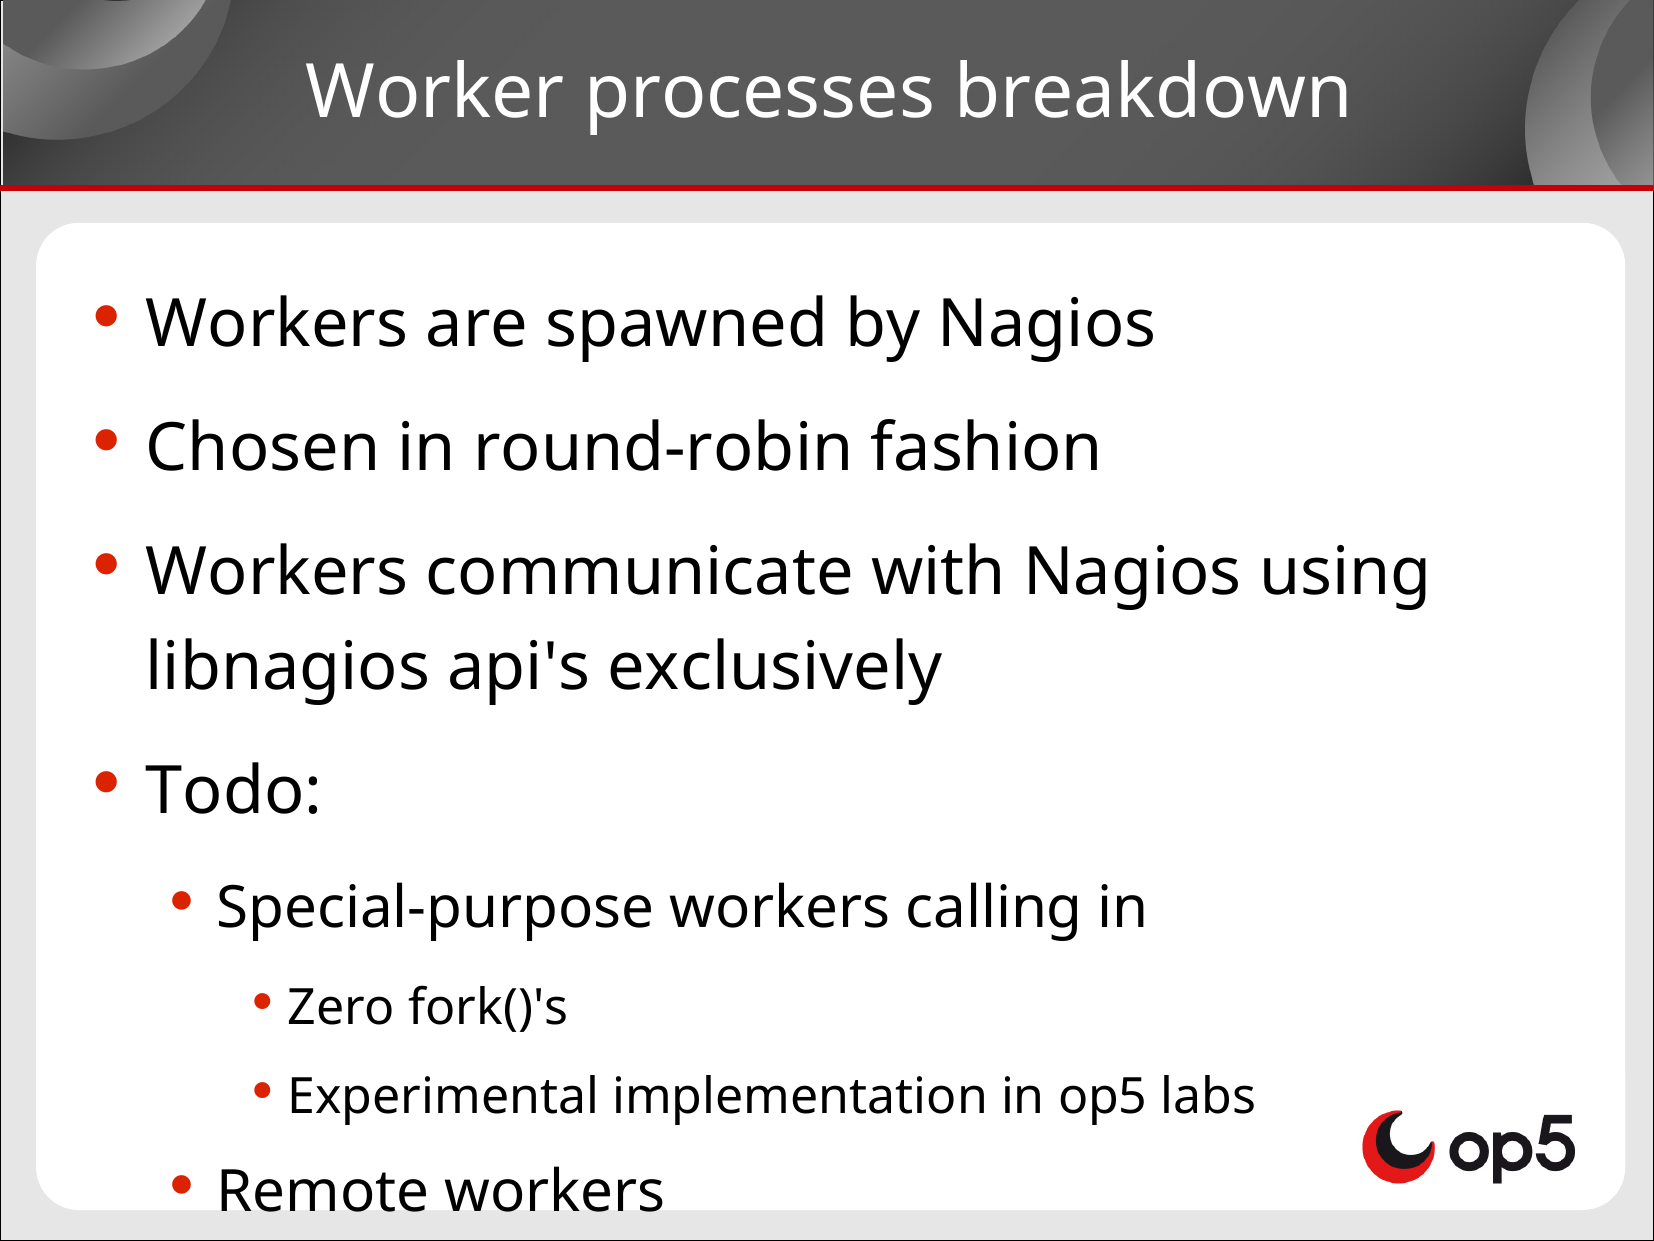

# Worker processes breakdown
Workers are spawned by Nagios
Chosen in round-robin fashion
Workers communicate with Nagios using libnagios api's exclusively
Todo:
Special-purpose workers calling in
Zero fork()'s
Experimental implementation in op5 labs
Remote workers